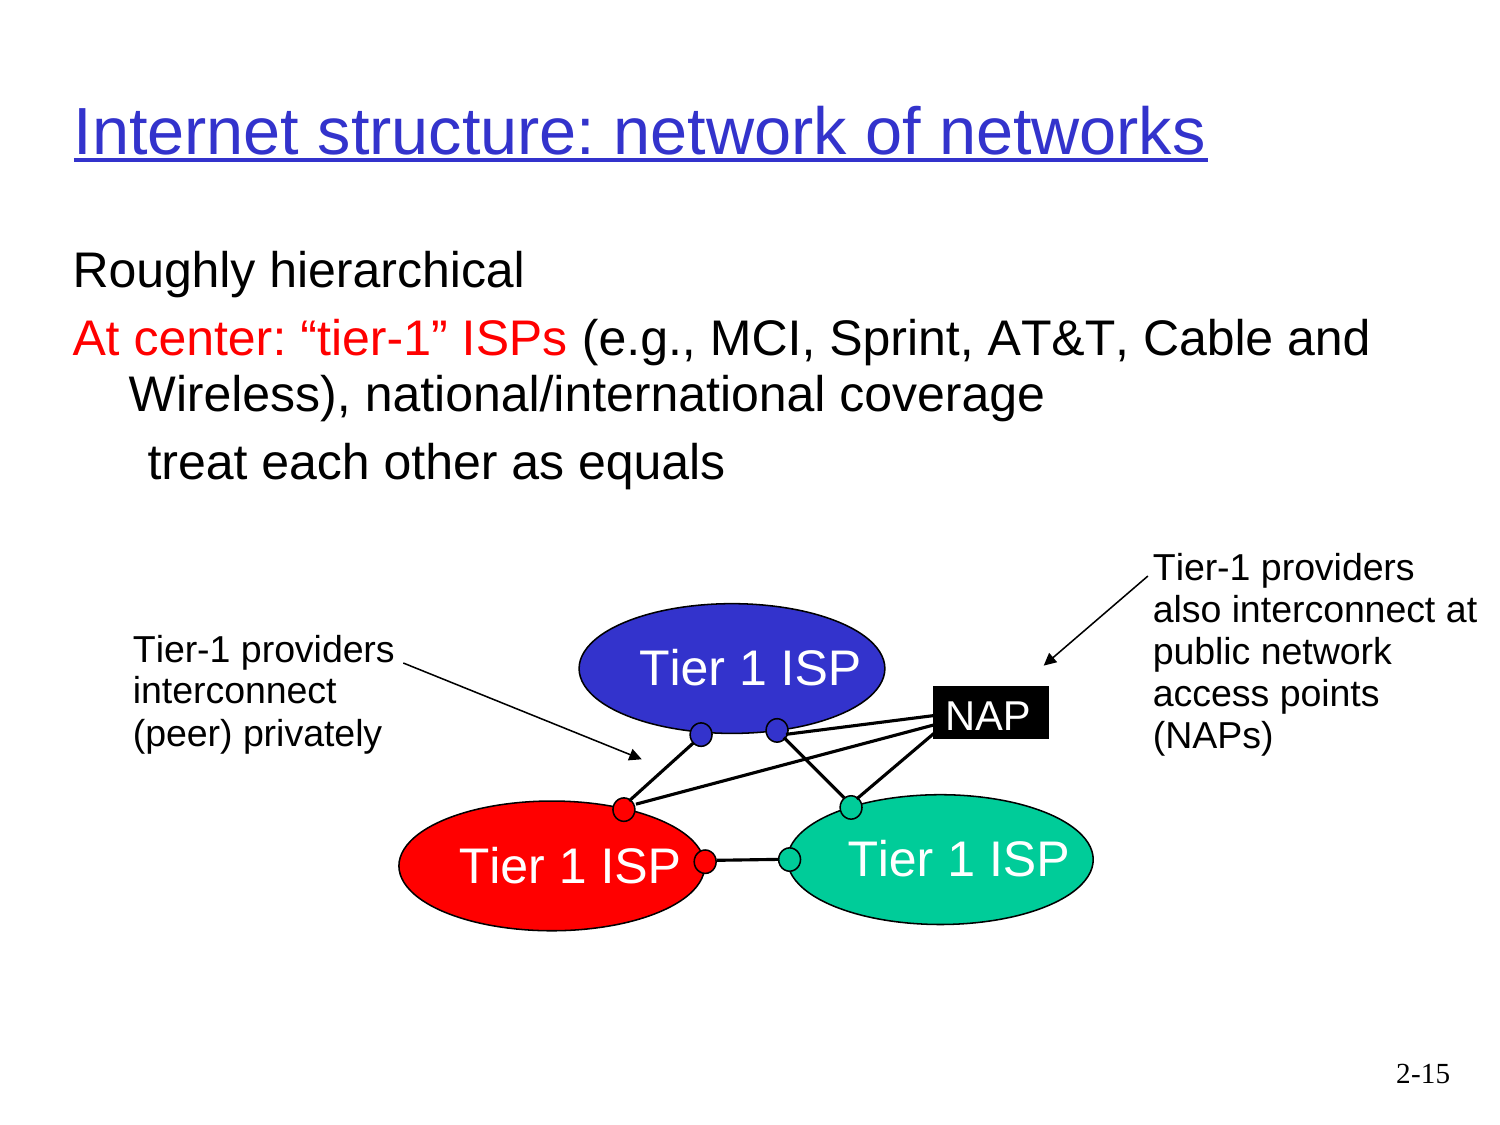

# Internet structure: network of networks
Roughly hierarchical
At center: “tier-1” ISPs (e.g., MCI, Sprint, AT&T, Cable and Wireless), national/international coverage
treat each other as equals
Tier-1 providers also interconnect at public network access points (NAPs)
NAP
Tier 1 ISP
Tier-1 providers interconnect (peer) privately
Tier 1 ISP
Tier 1 ISP
15